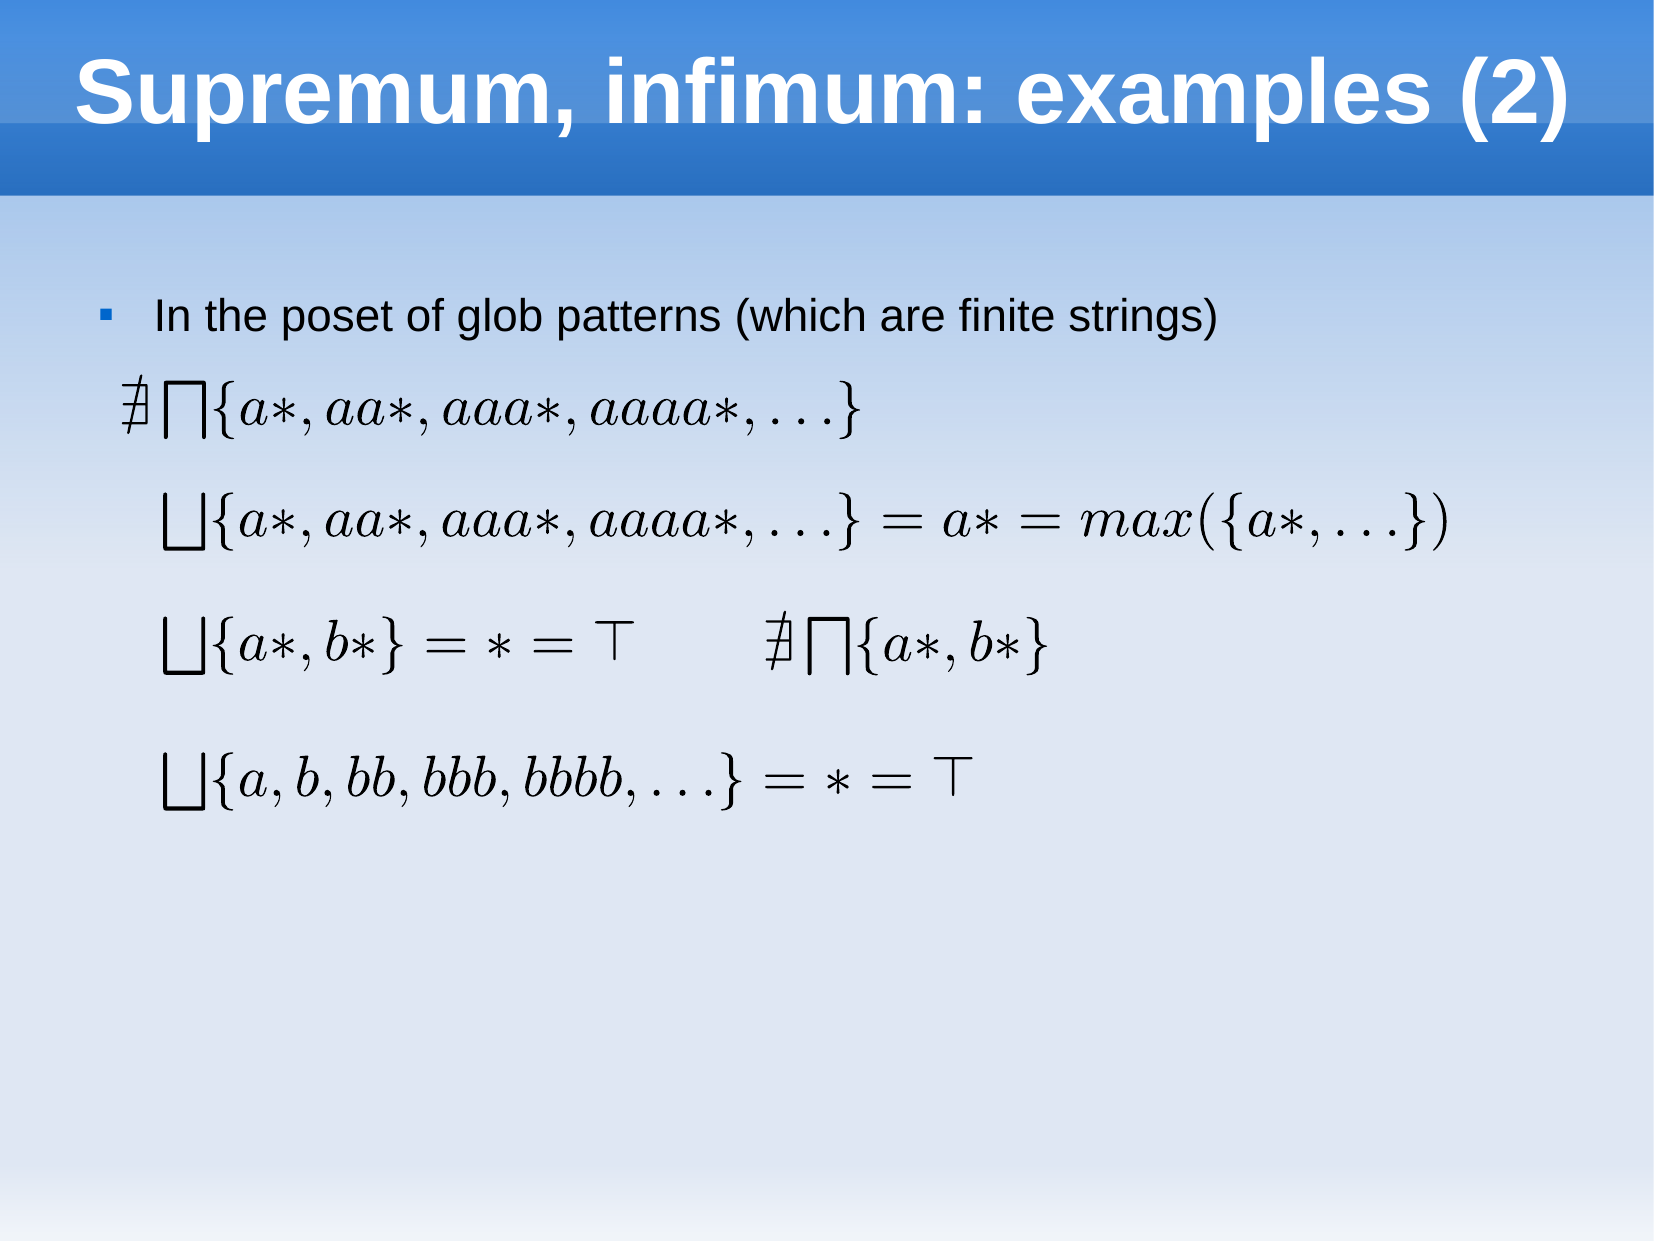

# Supremum, infimum: examples (2)
In the poset of glob patterns (which are finite strings)